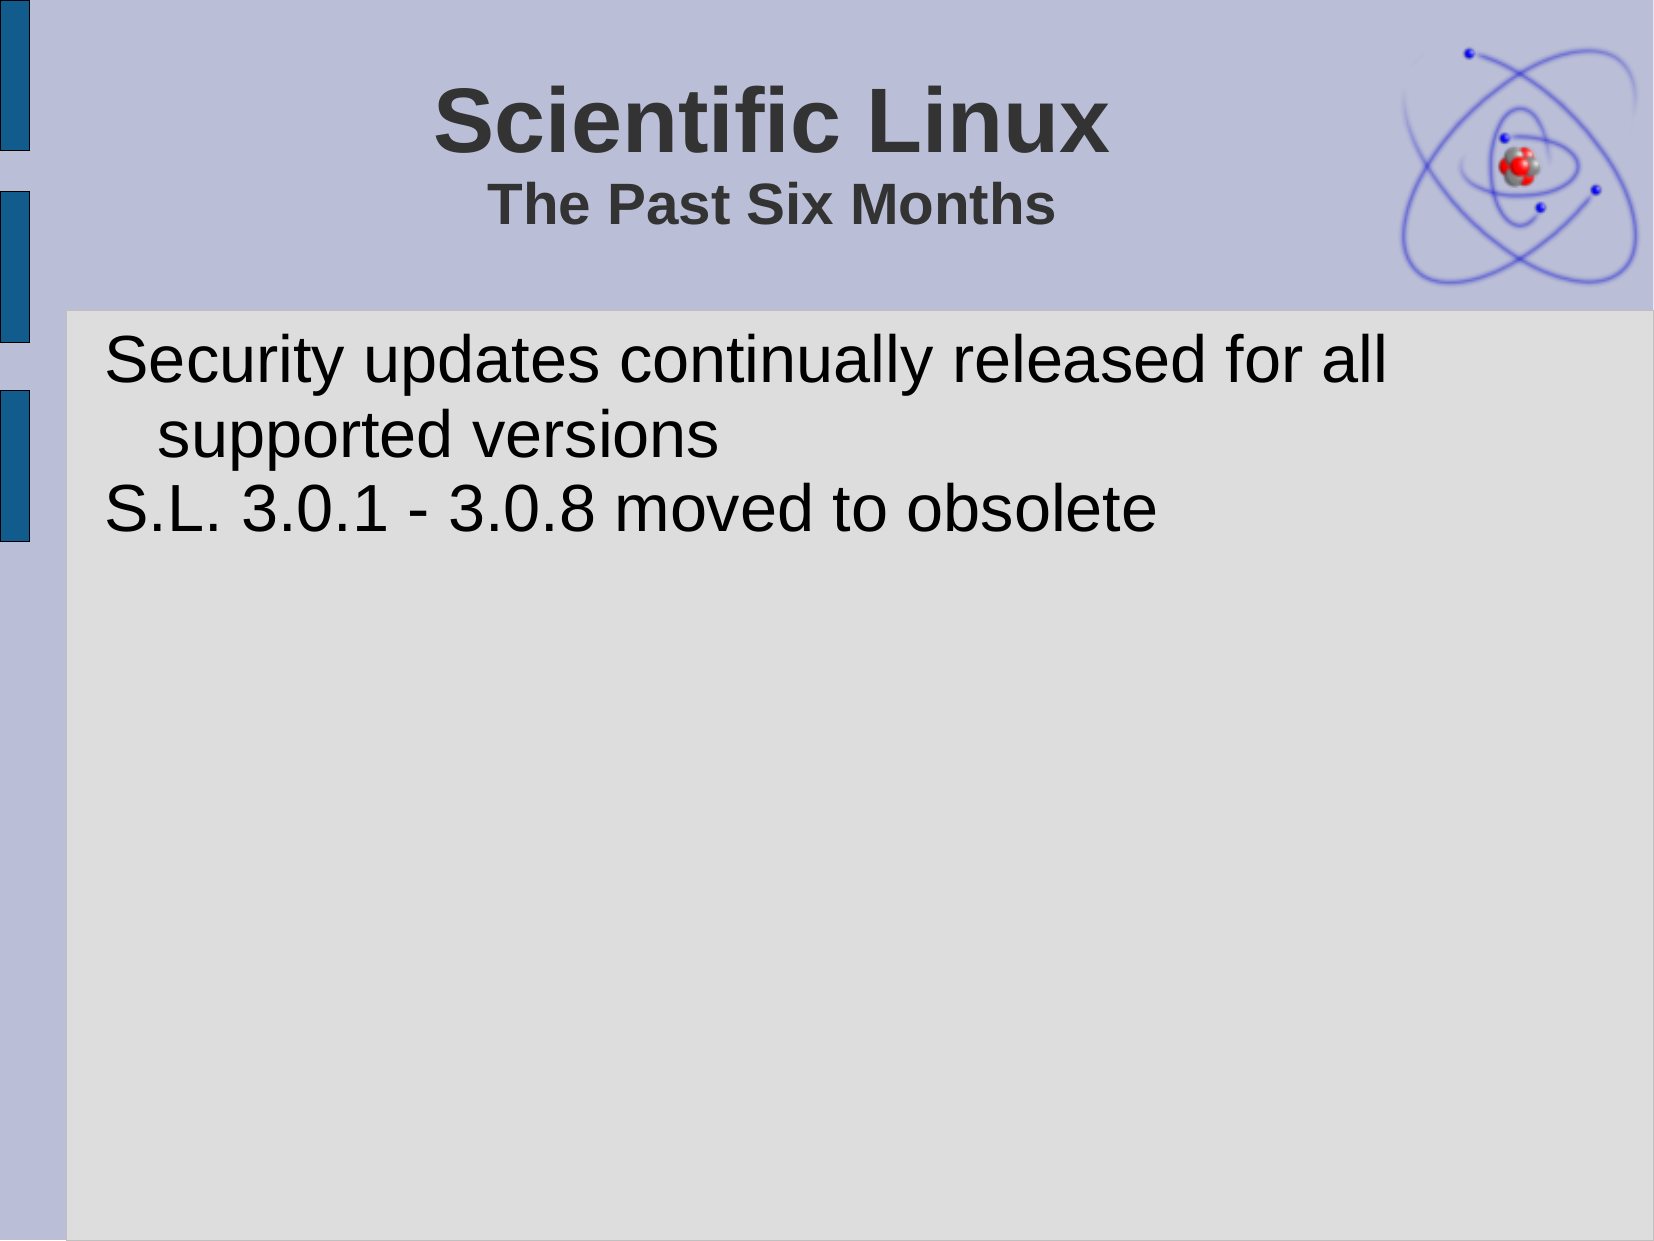

# Scientific Linux The Past Six Months
Security updates continually released for all supported versions
S.L. 3.0.1 - 3.0.8 moved to obsolete